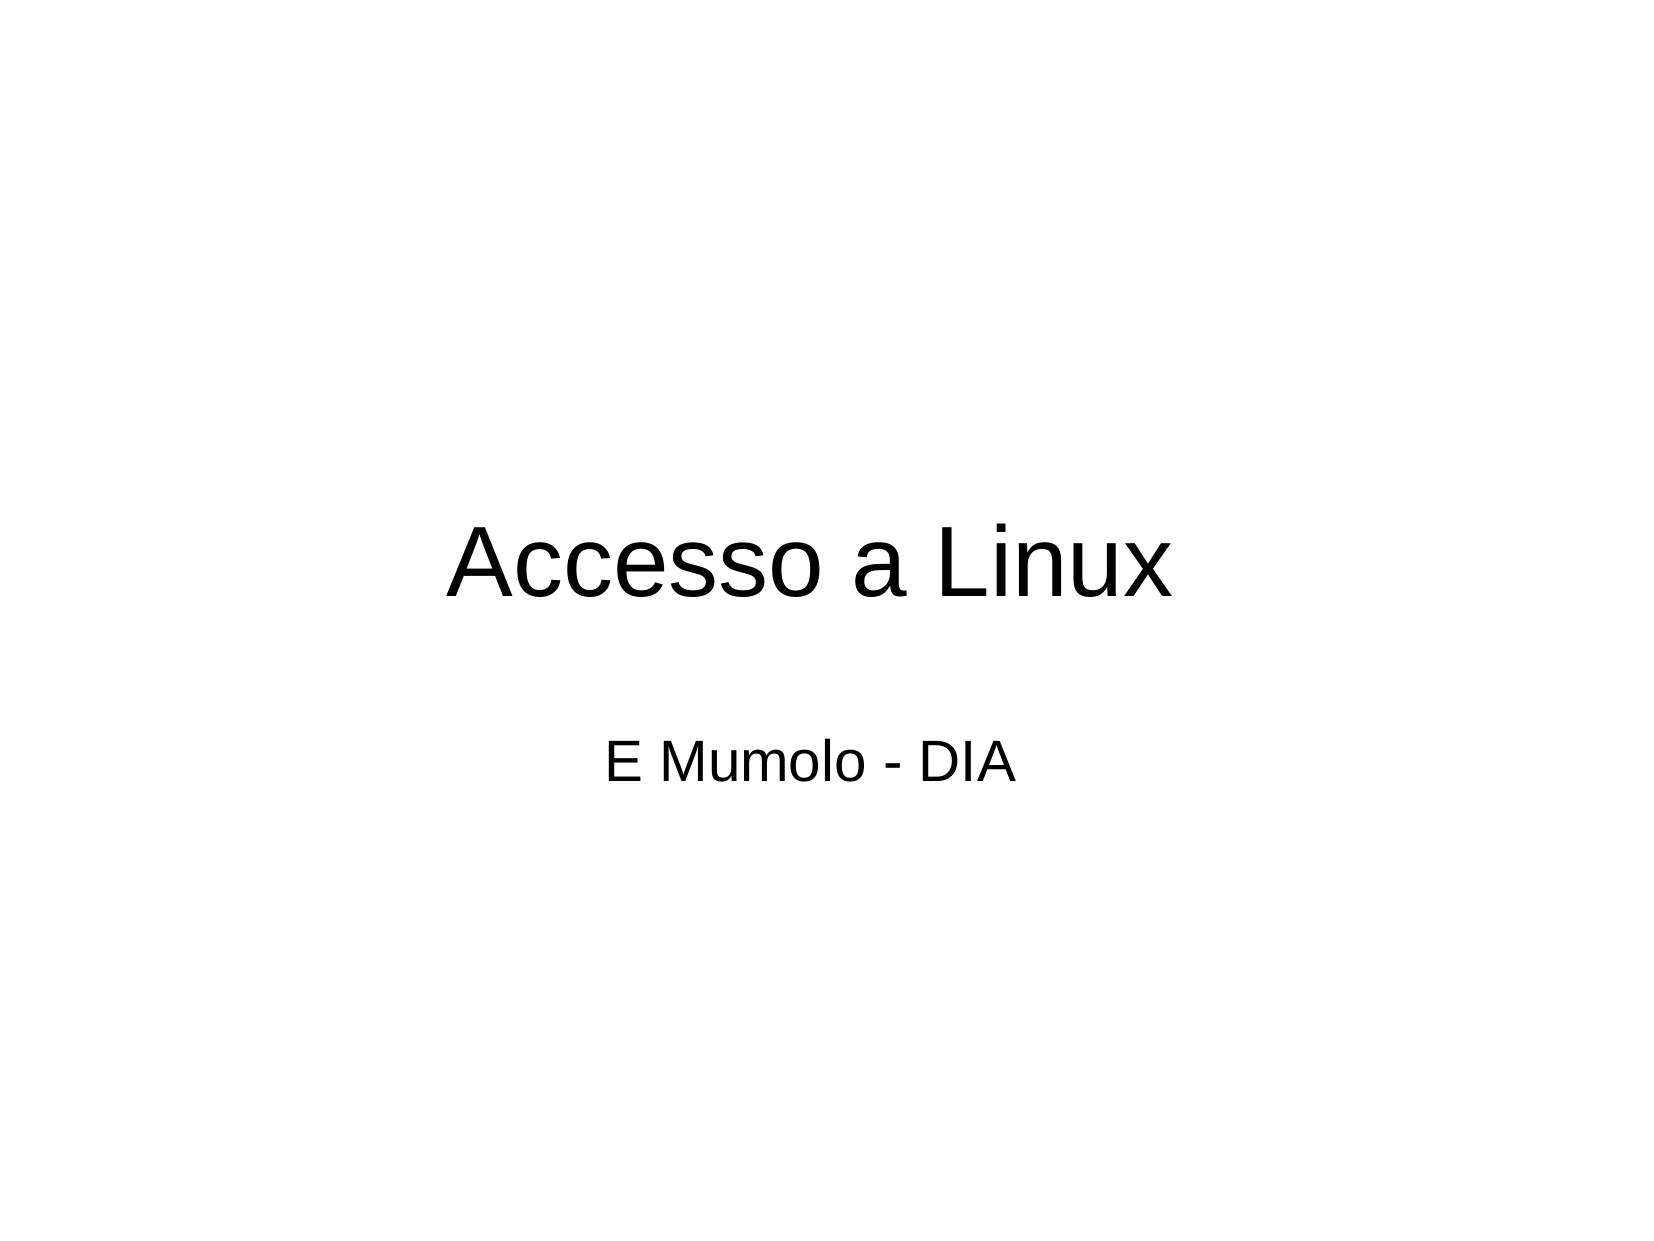

# Accesso a Linux
E Mumolo - DIA